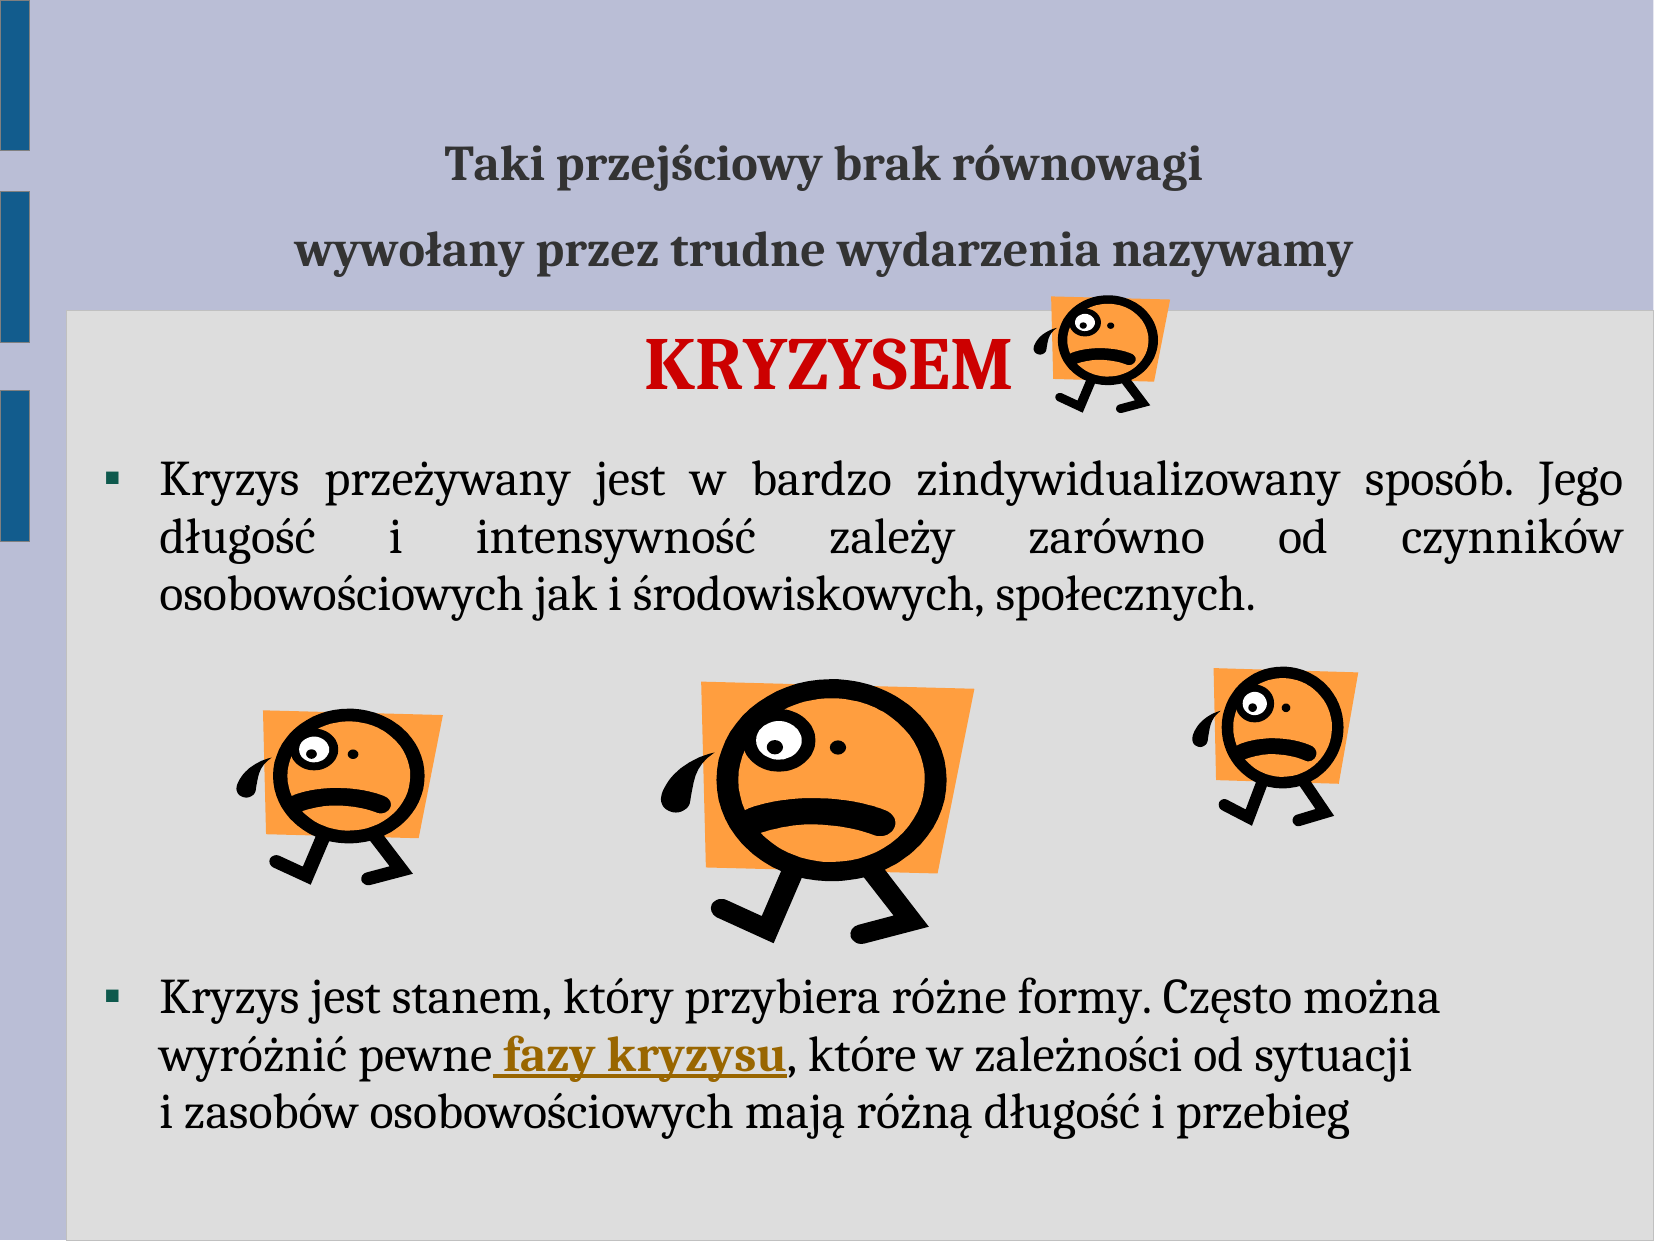

# Taki przejściowy brak równowagi wywołany przez trudne wydarzenia nazywamy KRYZYSEM
Kryzys przeżywany jest w bardzo zindywidualizowany sposób. Jego długość i intensywność zależy zarówno od czynników osobowościowych jak i środowiskowych, społecznych.
Kryzys jest stanem, który przybiera różne formy. Często można wyróżnić pewne fazy kryzysu, które w zależności od sytuacji
i zasobów osobowościowych mają różną długość i przebieg